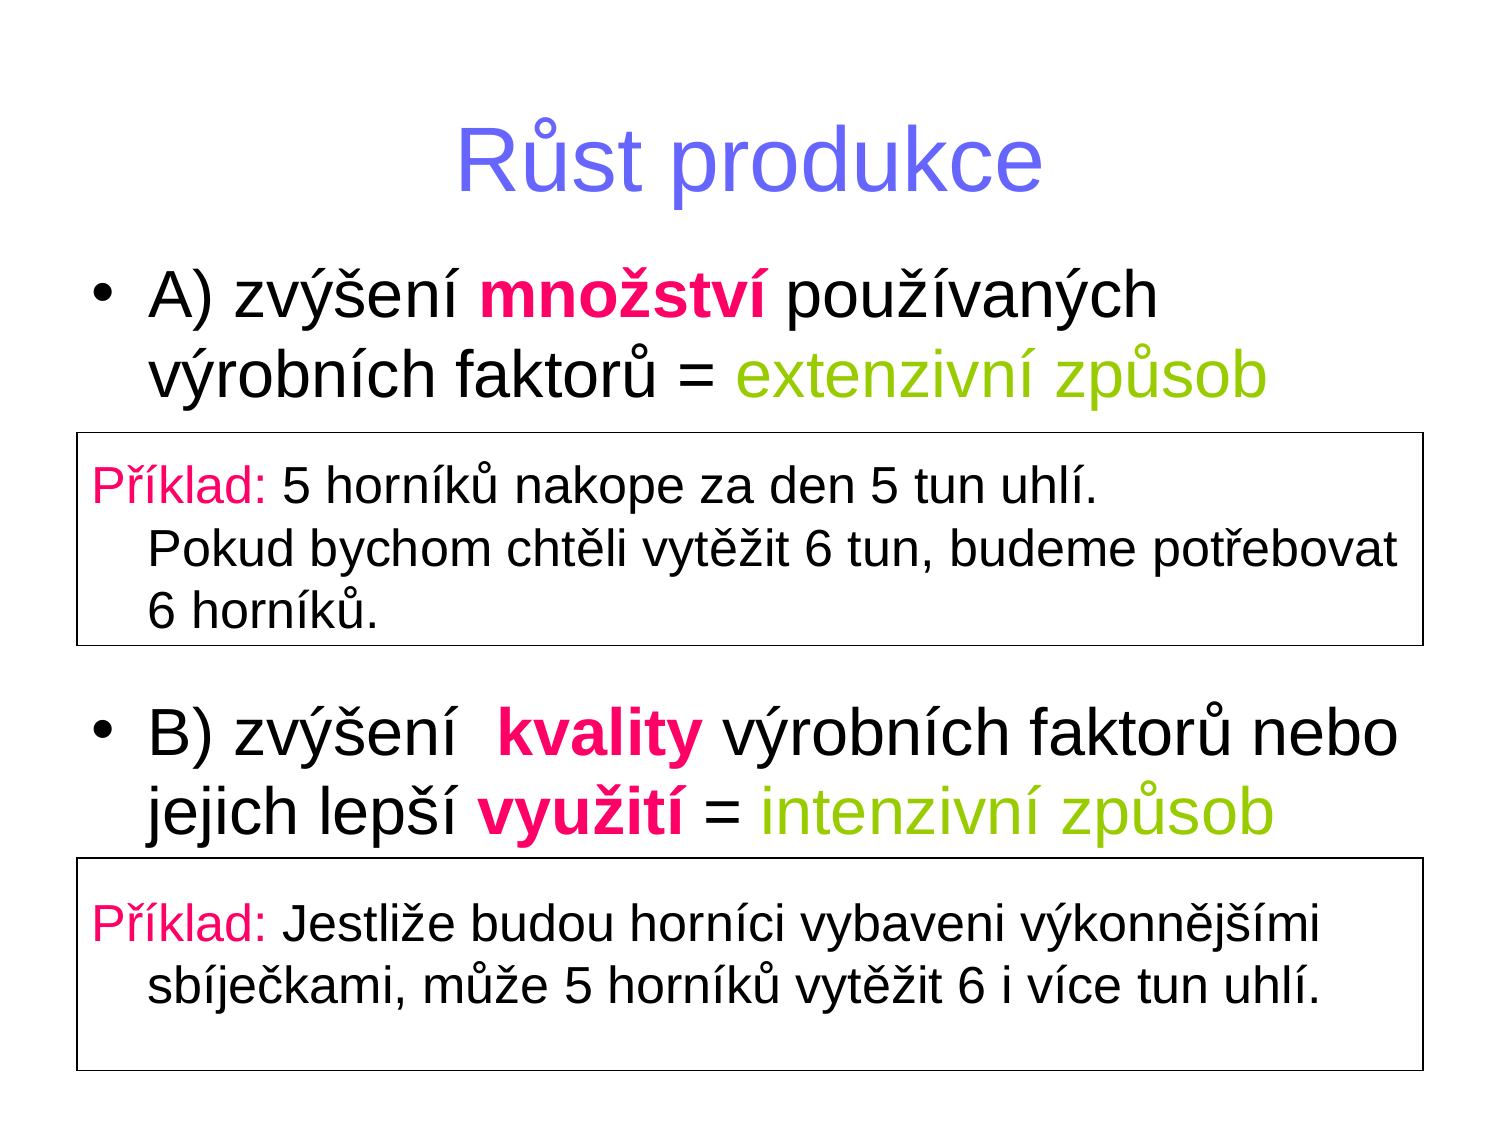

# Růst produkce
A) zvýšení množství používaných výrobních faktorů = extenzivní způsob
Příklad: 5 horníků nakope za den 5 tun uhlí. Pokud bychom chtěli vytěžit 6 tun, budeme potřebovat 6 horníků.
B) zvýšení kvality výrobních faktorů nebo jejich lepší využití = intenzivní způsob
Příklad: Jestliže budou horníci vybaveni výkonnějšími sbíječkami, může 5 horníků vytěžit 6 i více tun uhlí.